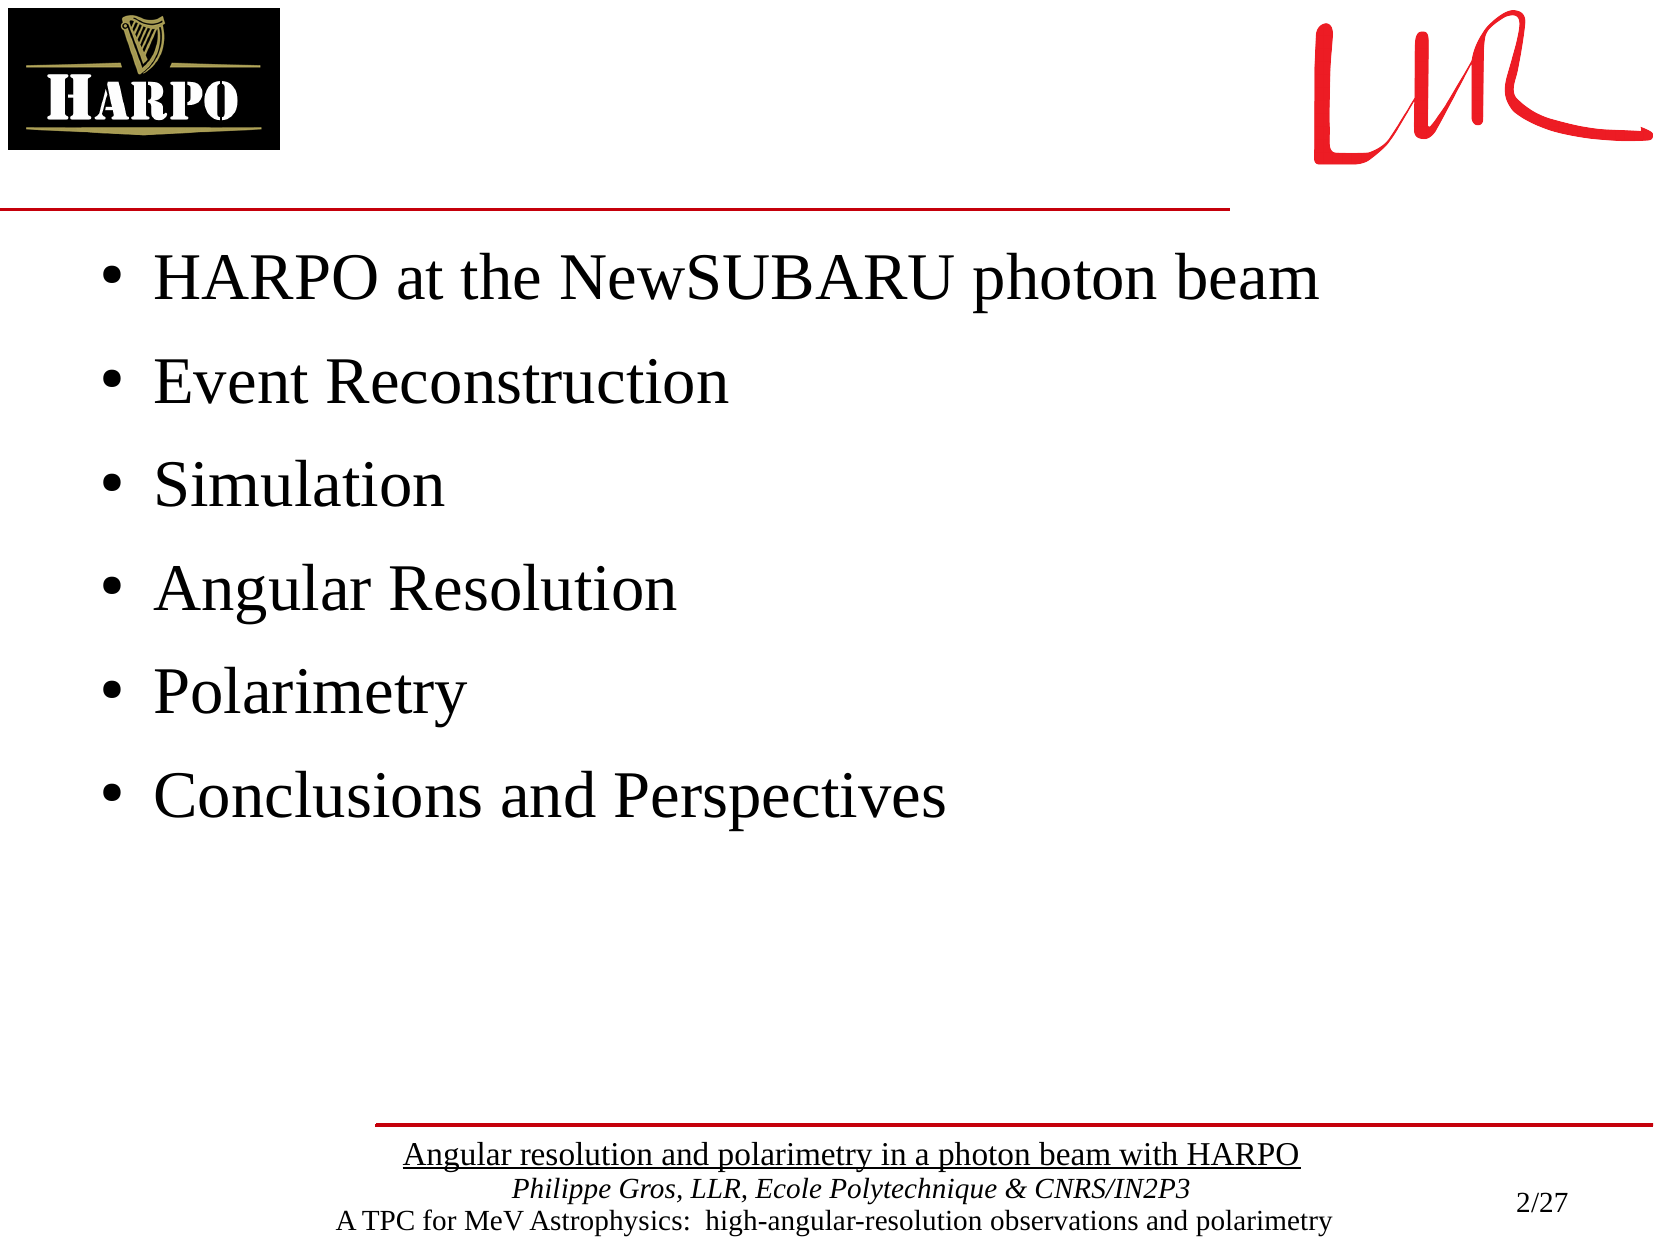

# HARPO at the NewSUBARU photon beam
Event Reconstruction
Simulation
Angular Resolution
Polarimetry
Conclusions and Perspectives
2